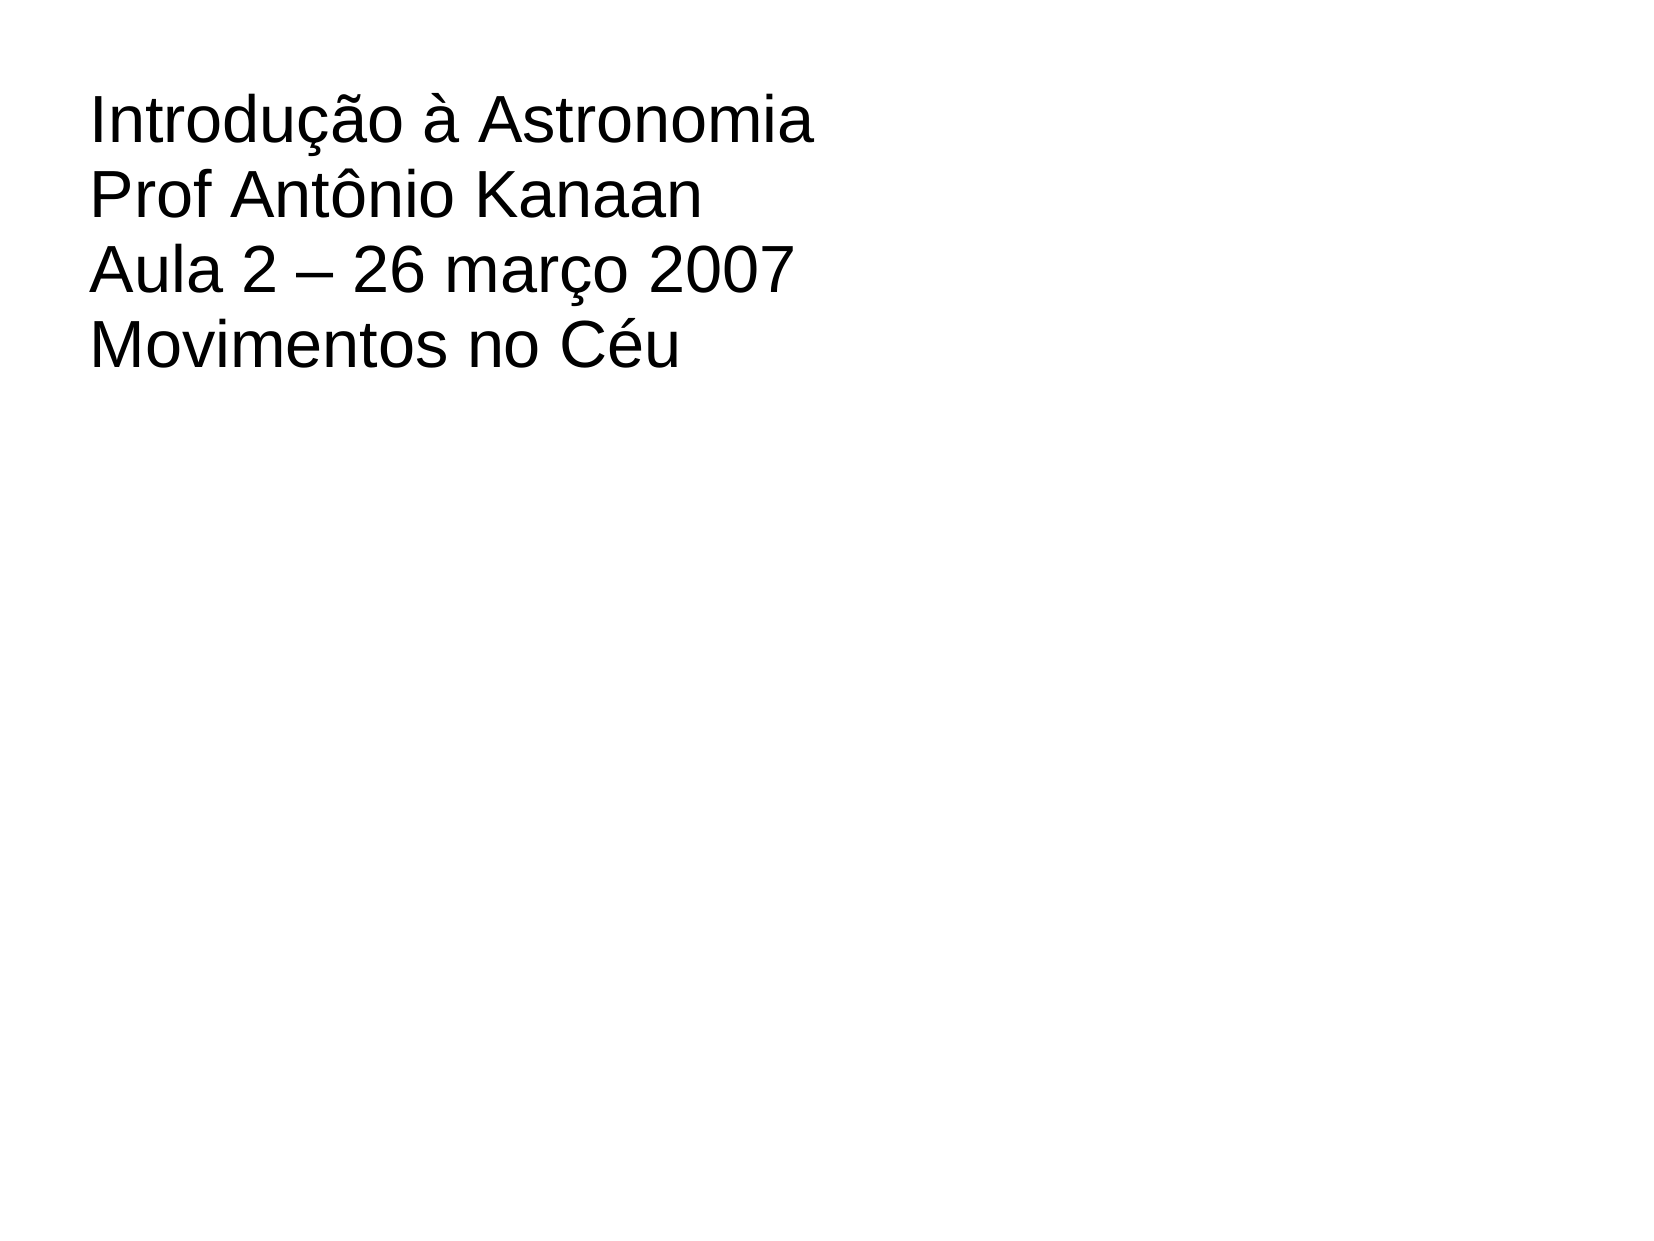

Introdução à Astronomia
Prof Antônio Kanaan
Aula 2 – 26 março 2007
Movimentos no Céu